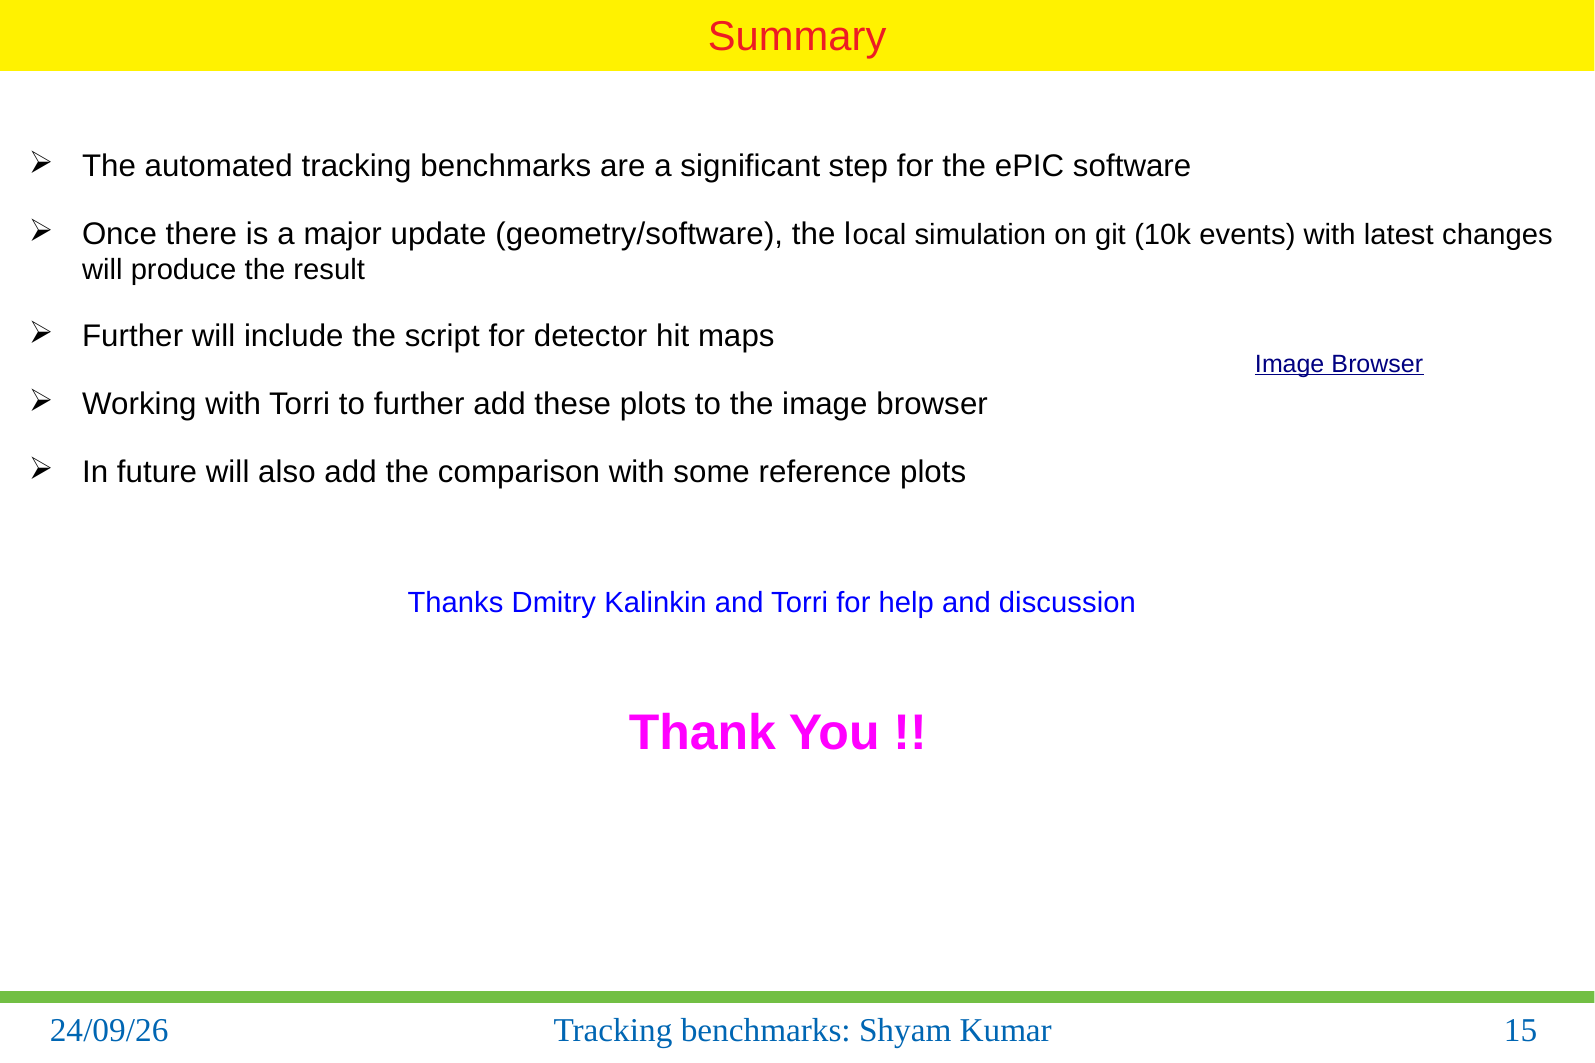

# Summary
The automated tracking benchmarks are a significant step for the ePIC software
Once there is a major update (geometry/software), the local simulation on git (10k events) with latest changes will produce the result
Further will include the script for detector hit maps
Working with Torri to further add these plots to the image browser
In future will also add the comparison with some reference plots
Image Browser
Thanks Dmitry Kalinkin and Torri for help and discussion
Thank You !!
Tracking benchmarks: Shyam Kumar
15